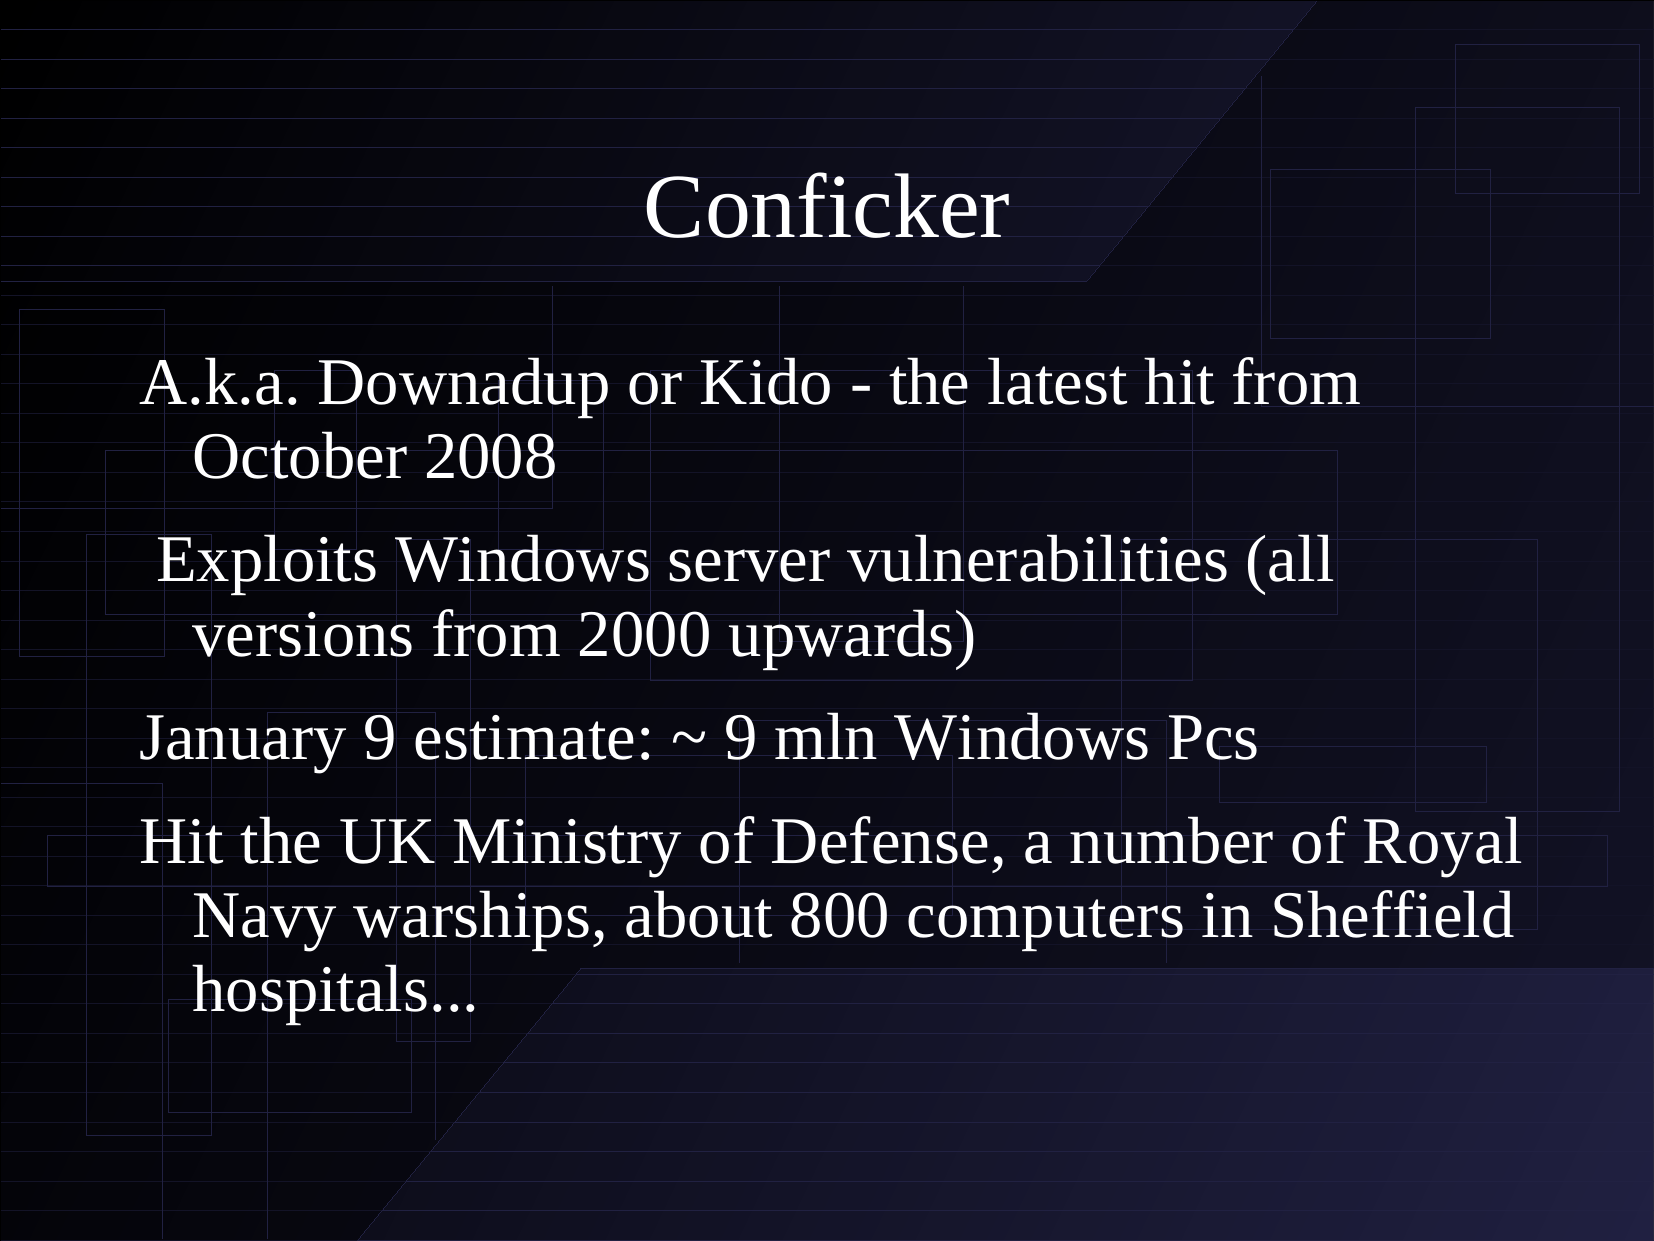

# Conficker
A.k.a. Downadup or Kido - the latest hit from October 2008
 Exploits Windows server vulnerabilities (all versions from 2000 upwards)
January 9 estimate: ~ 9 mln Windows Pcs
Hit the UK Ministry of Defense, a number of Royal Navy warships, about 800 computers in Sheffield hospitals...